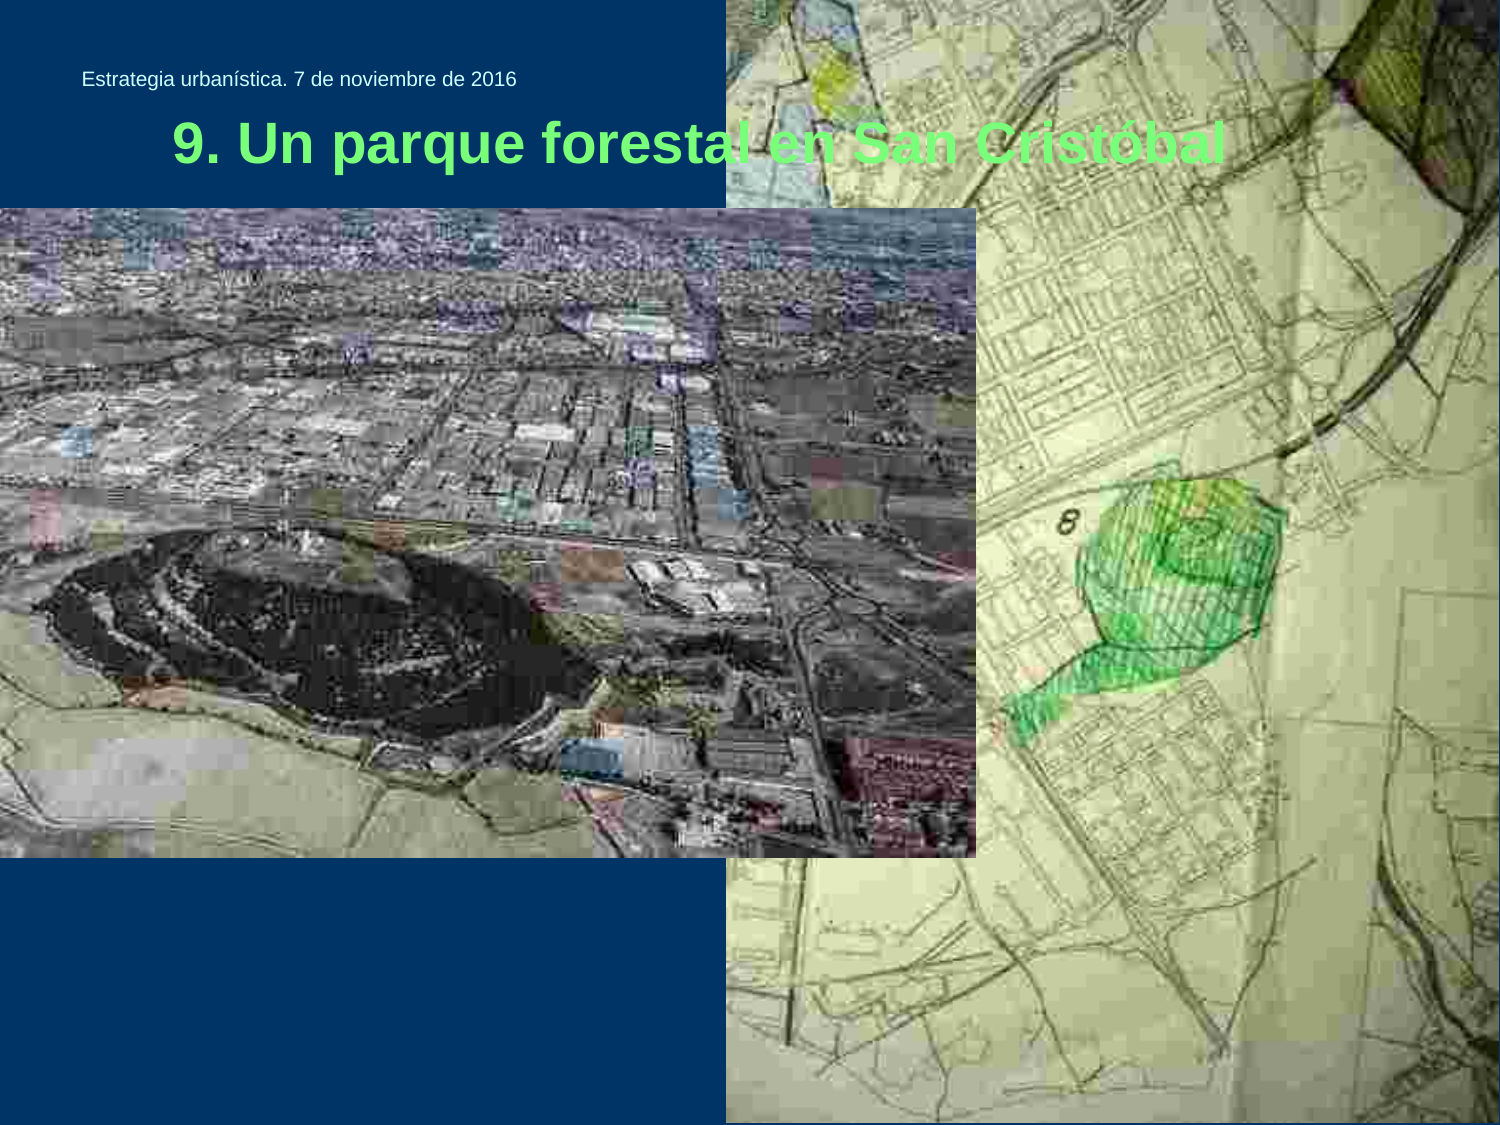

Estrategia urbanística. 7 de noviembre de 2016
9. Un parque forestal en San Cristóbal